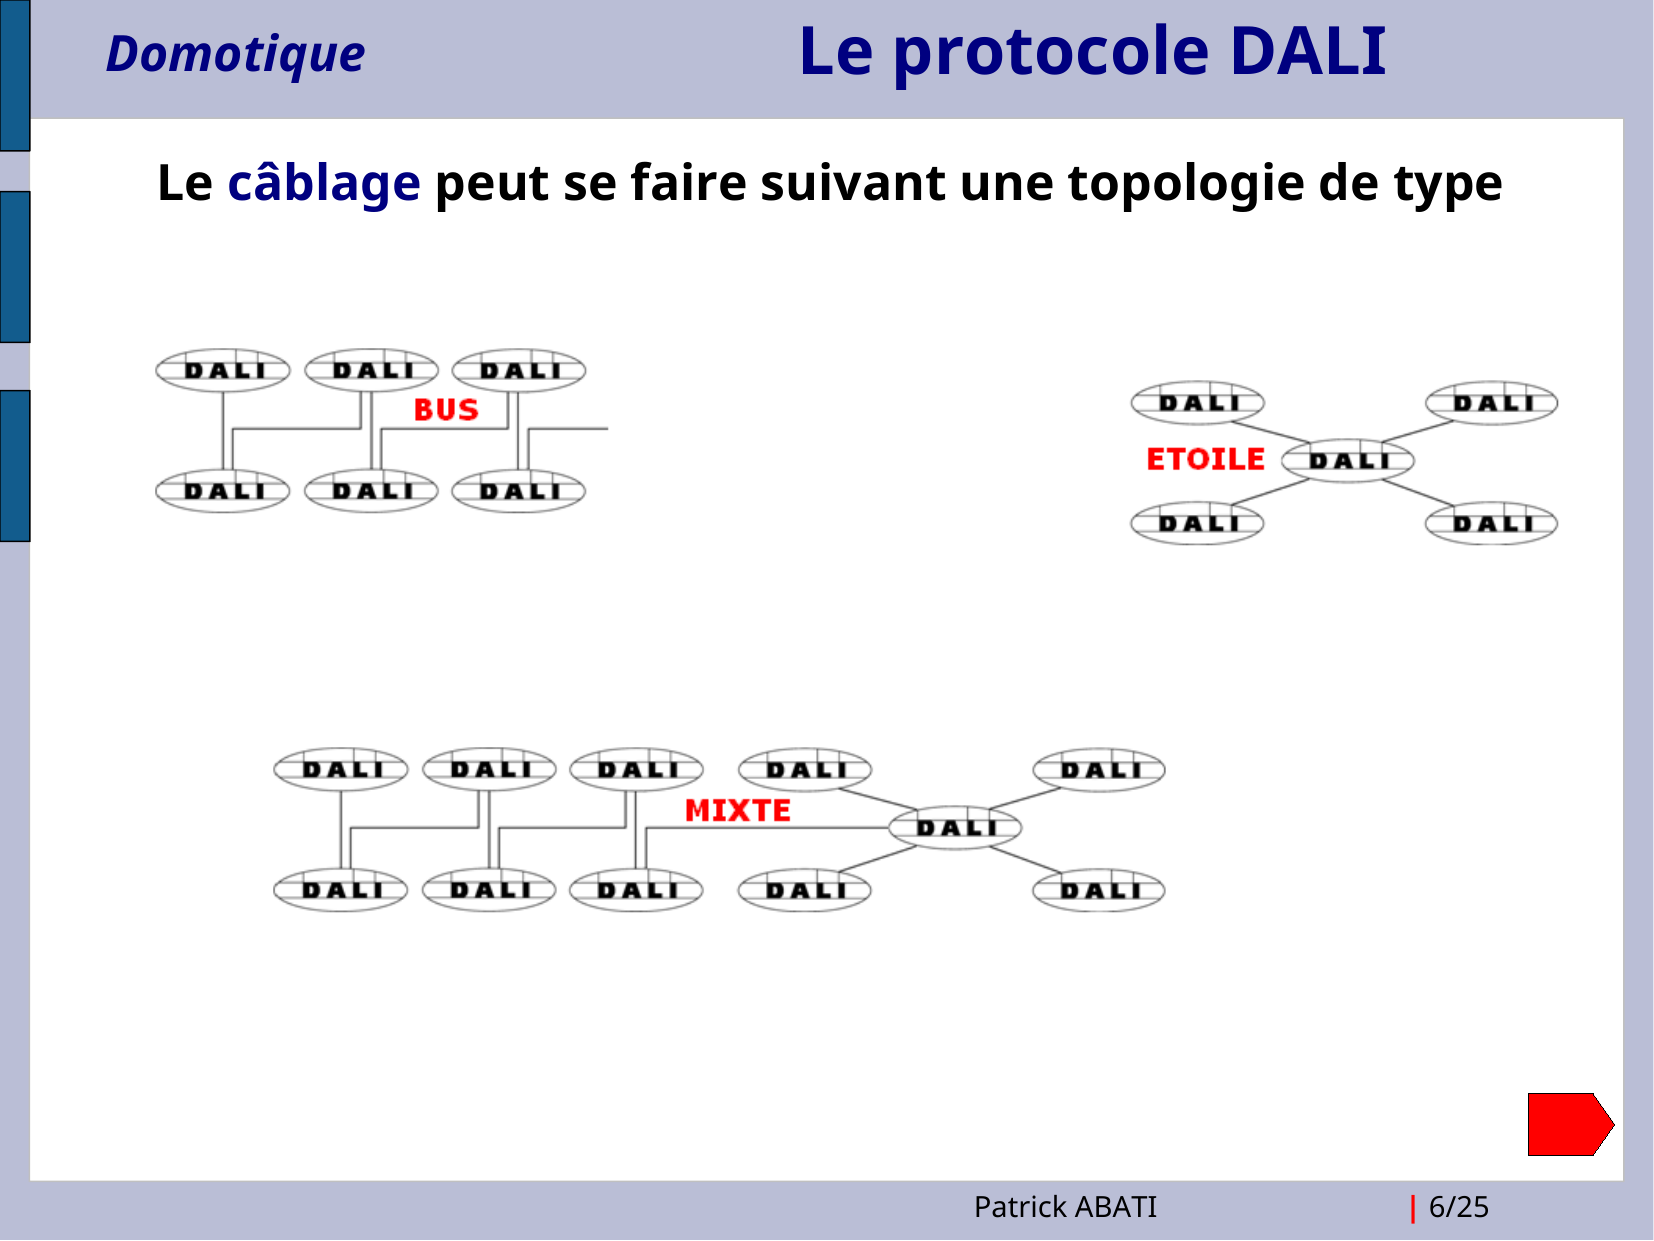

Le câblage peut se faire suivant une topologie de type